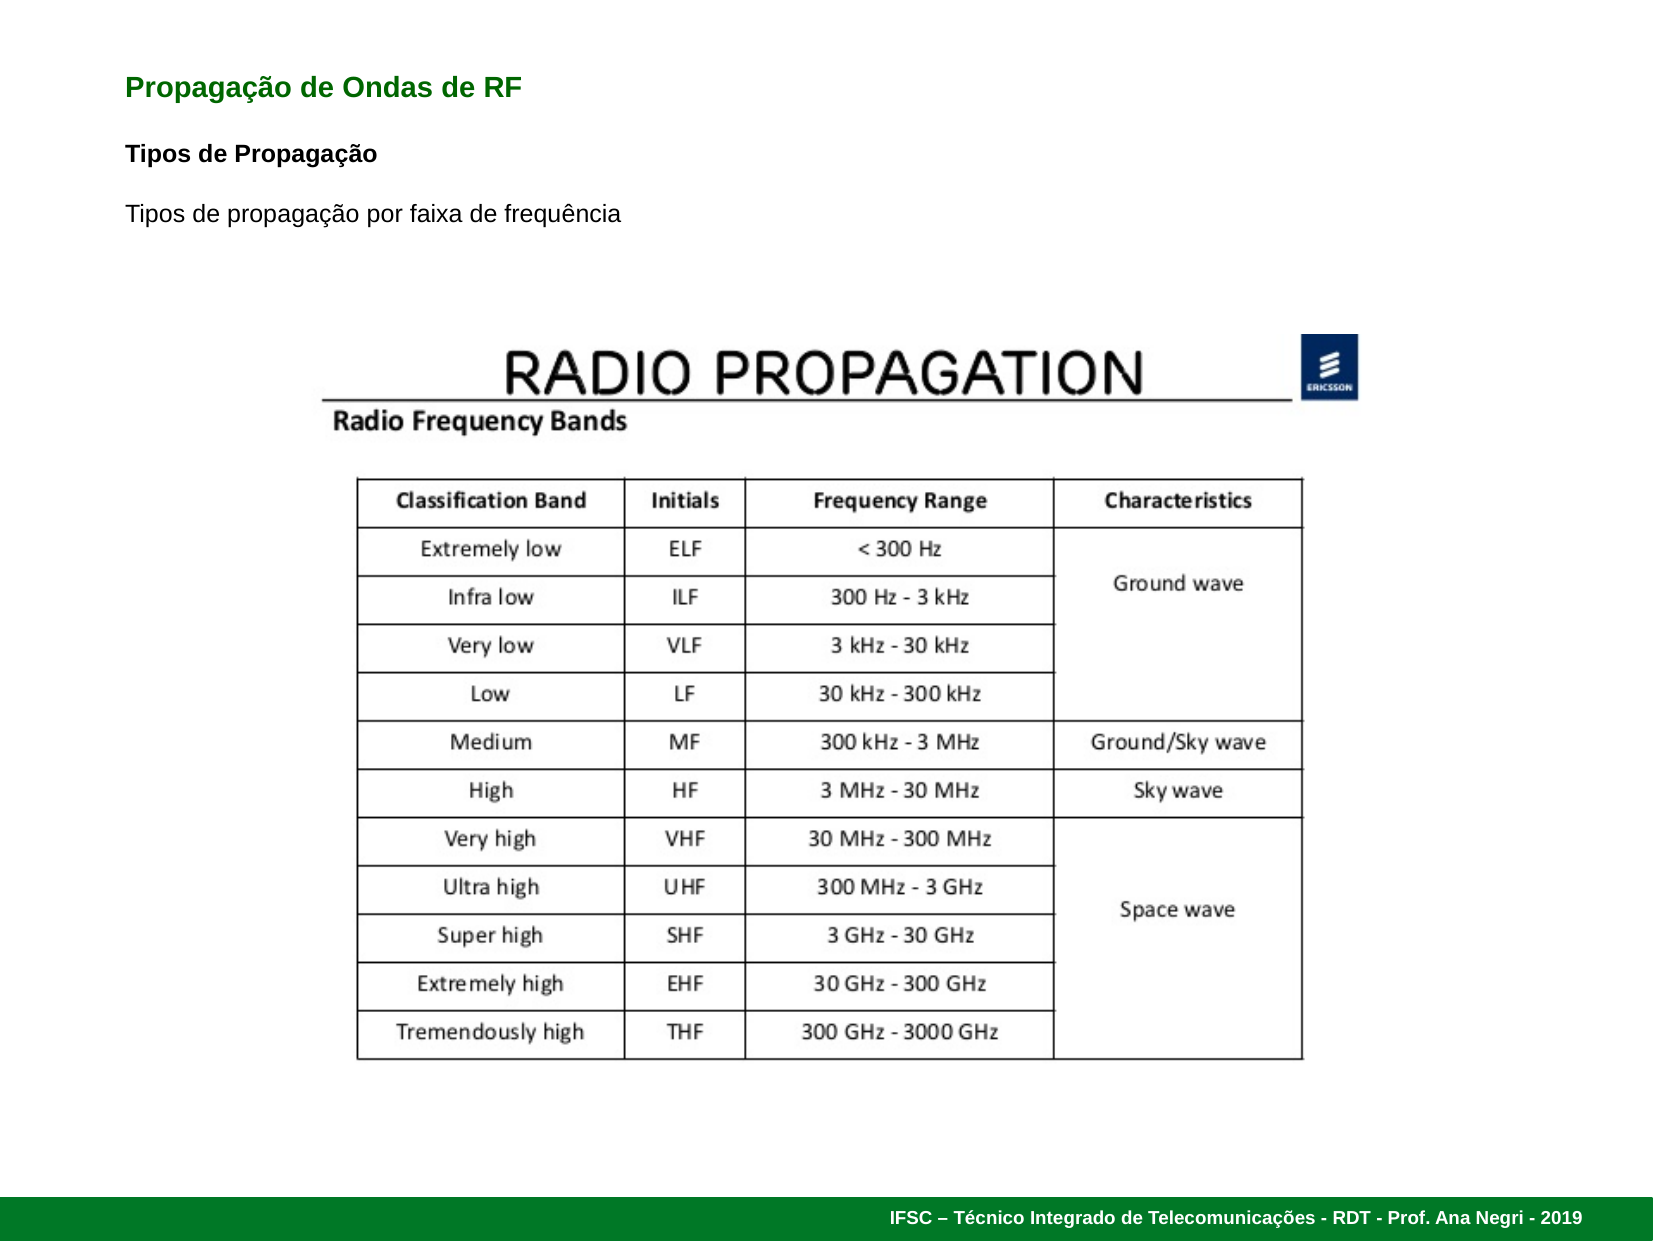

Propagação de Ondas de RF
Tipos de Propagação
Tipos de propagação por faixa de frequência
IFSC – Técnico Integrado de Telecomunicações - RDT - Prof. Ana Negri - 2019